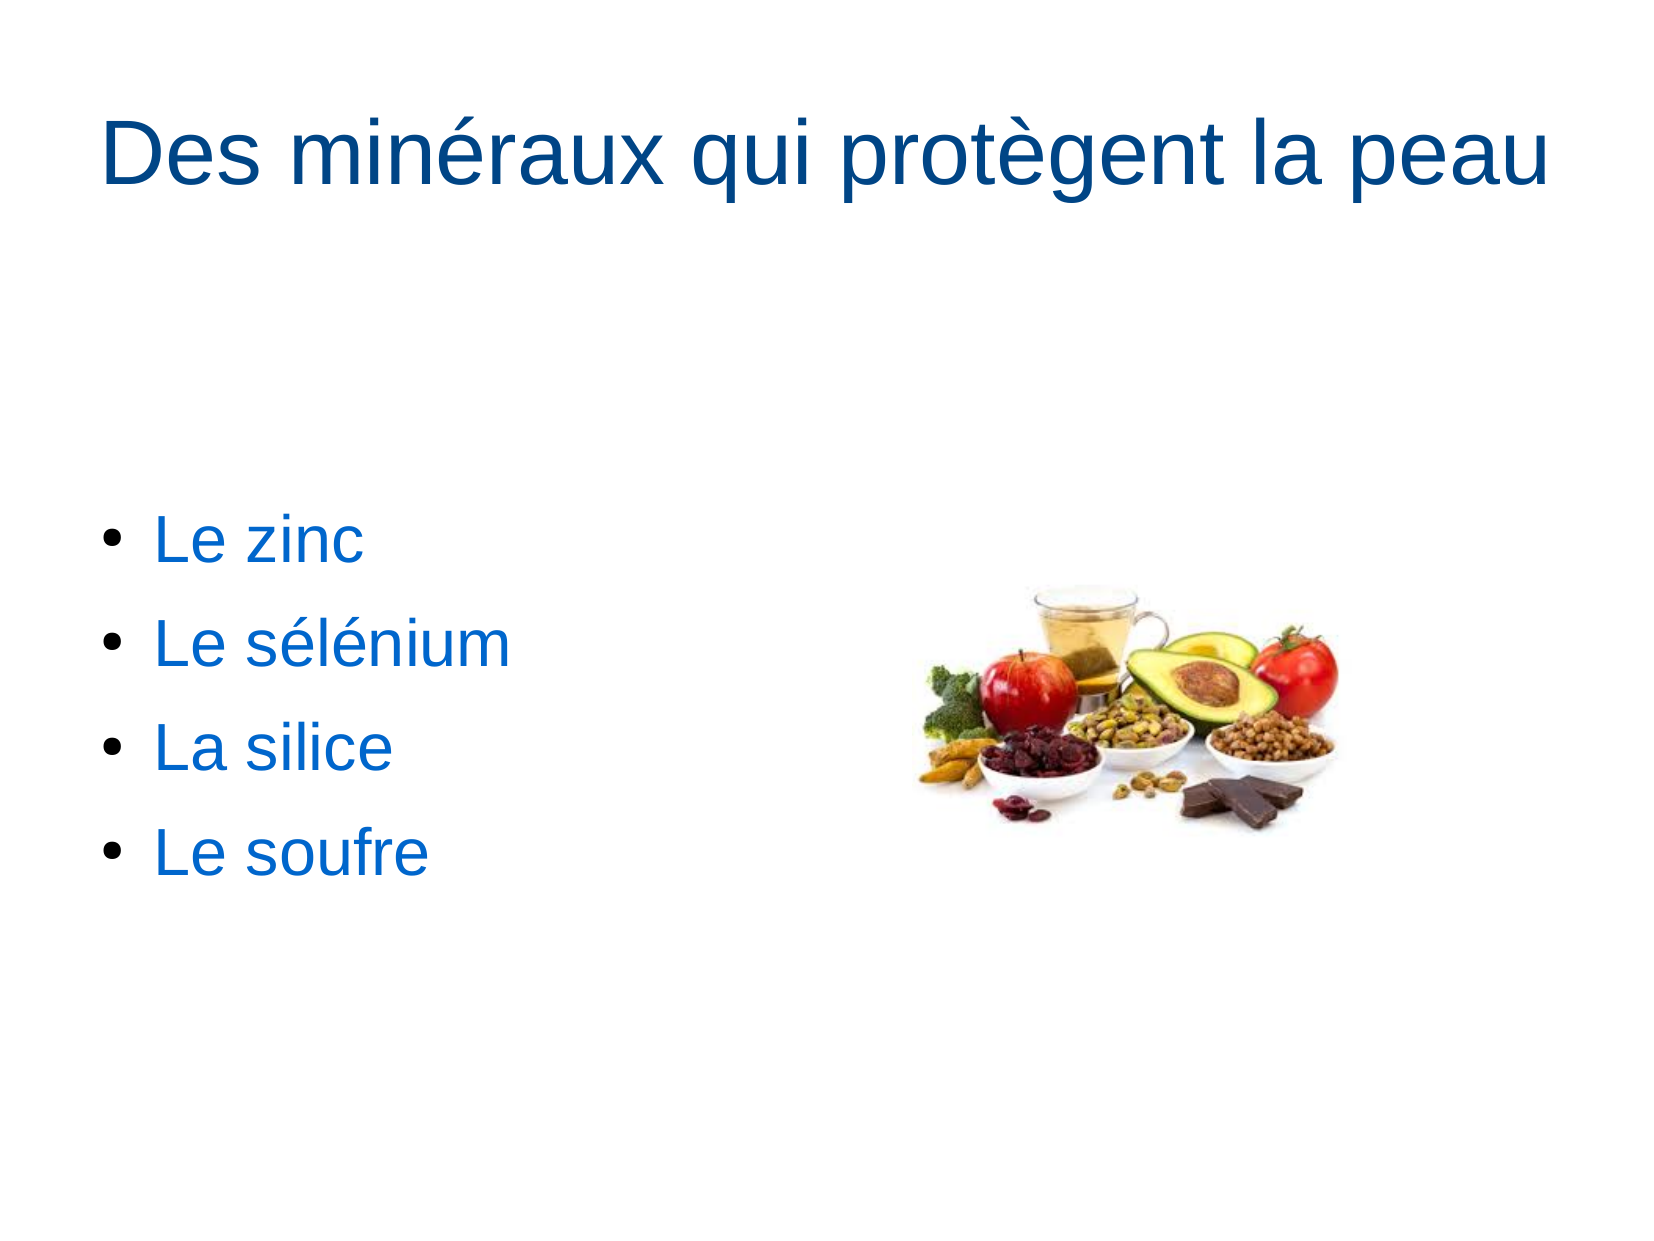

# Des minéraux qui protègent la peau
Le zinc
Le sélénium
La silice
Le soufre